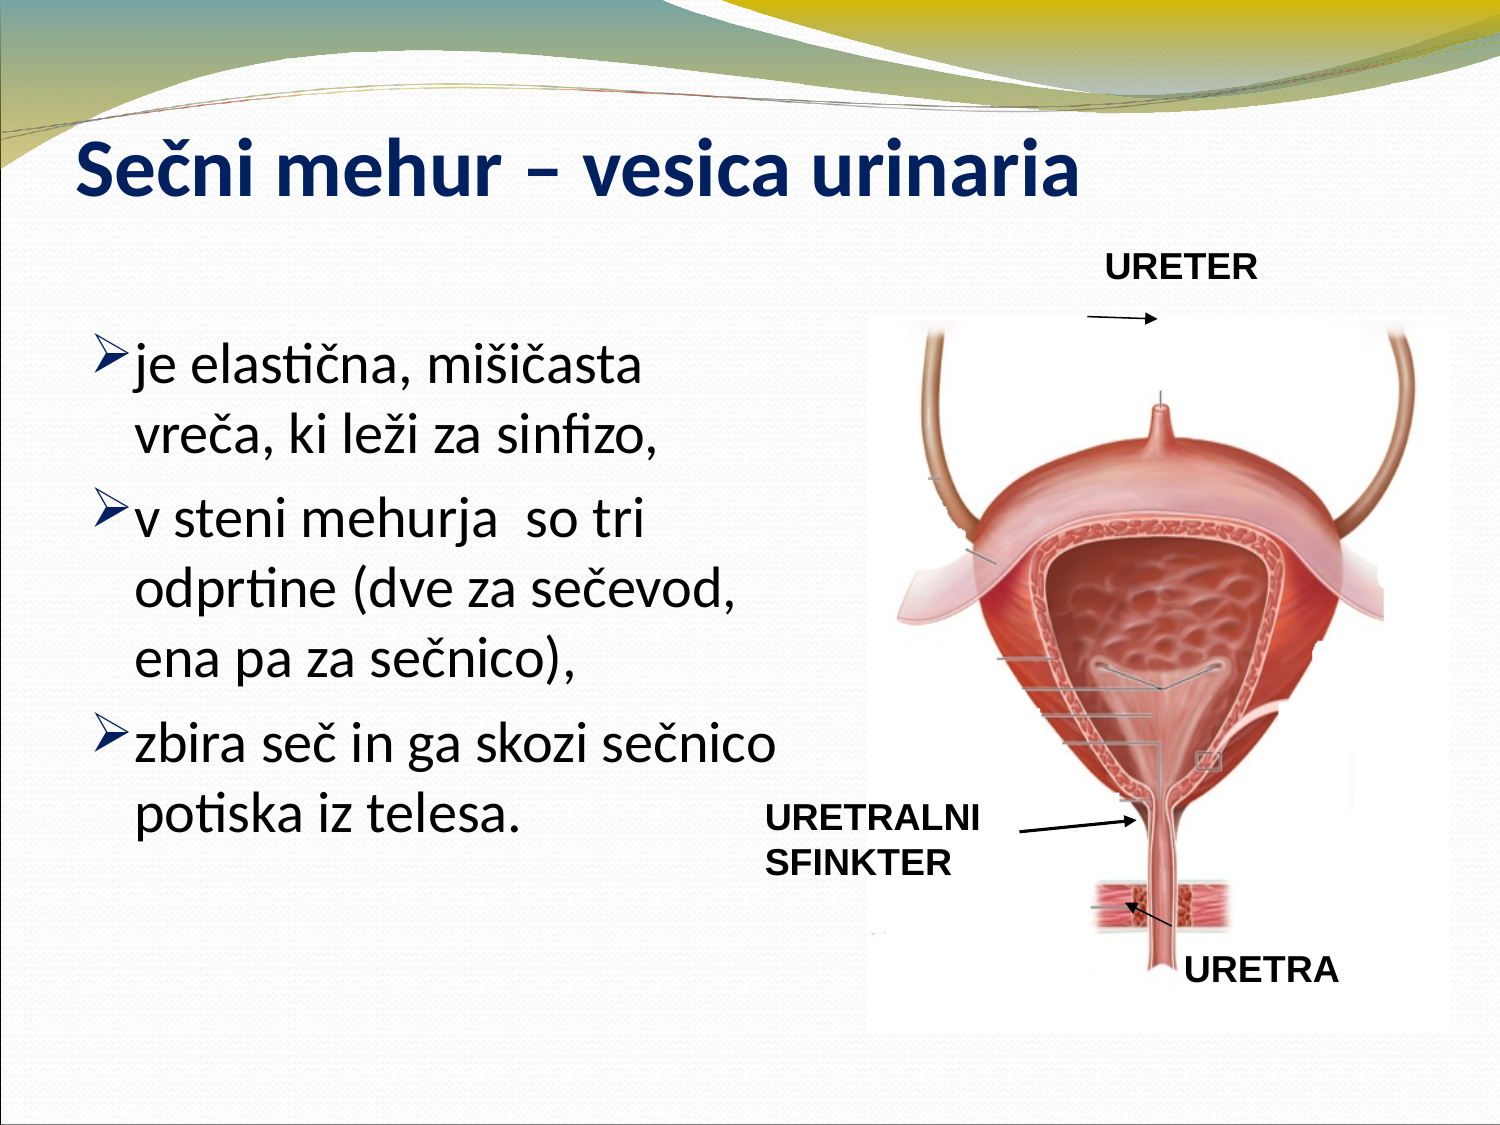

Sečni mehur – vesica urinaria
URETER
je elastična, mišičasta vreča, ki leži za sinfizo,
v steni mehurja so tri odprtine (dve za sečevod, ena pa za sečnico),
zbira seč in ga skozi sečnico potiska iz telesa.
URETRALNI SFINKTER
URETRA